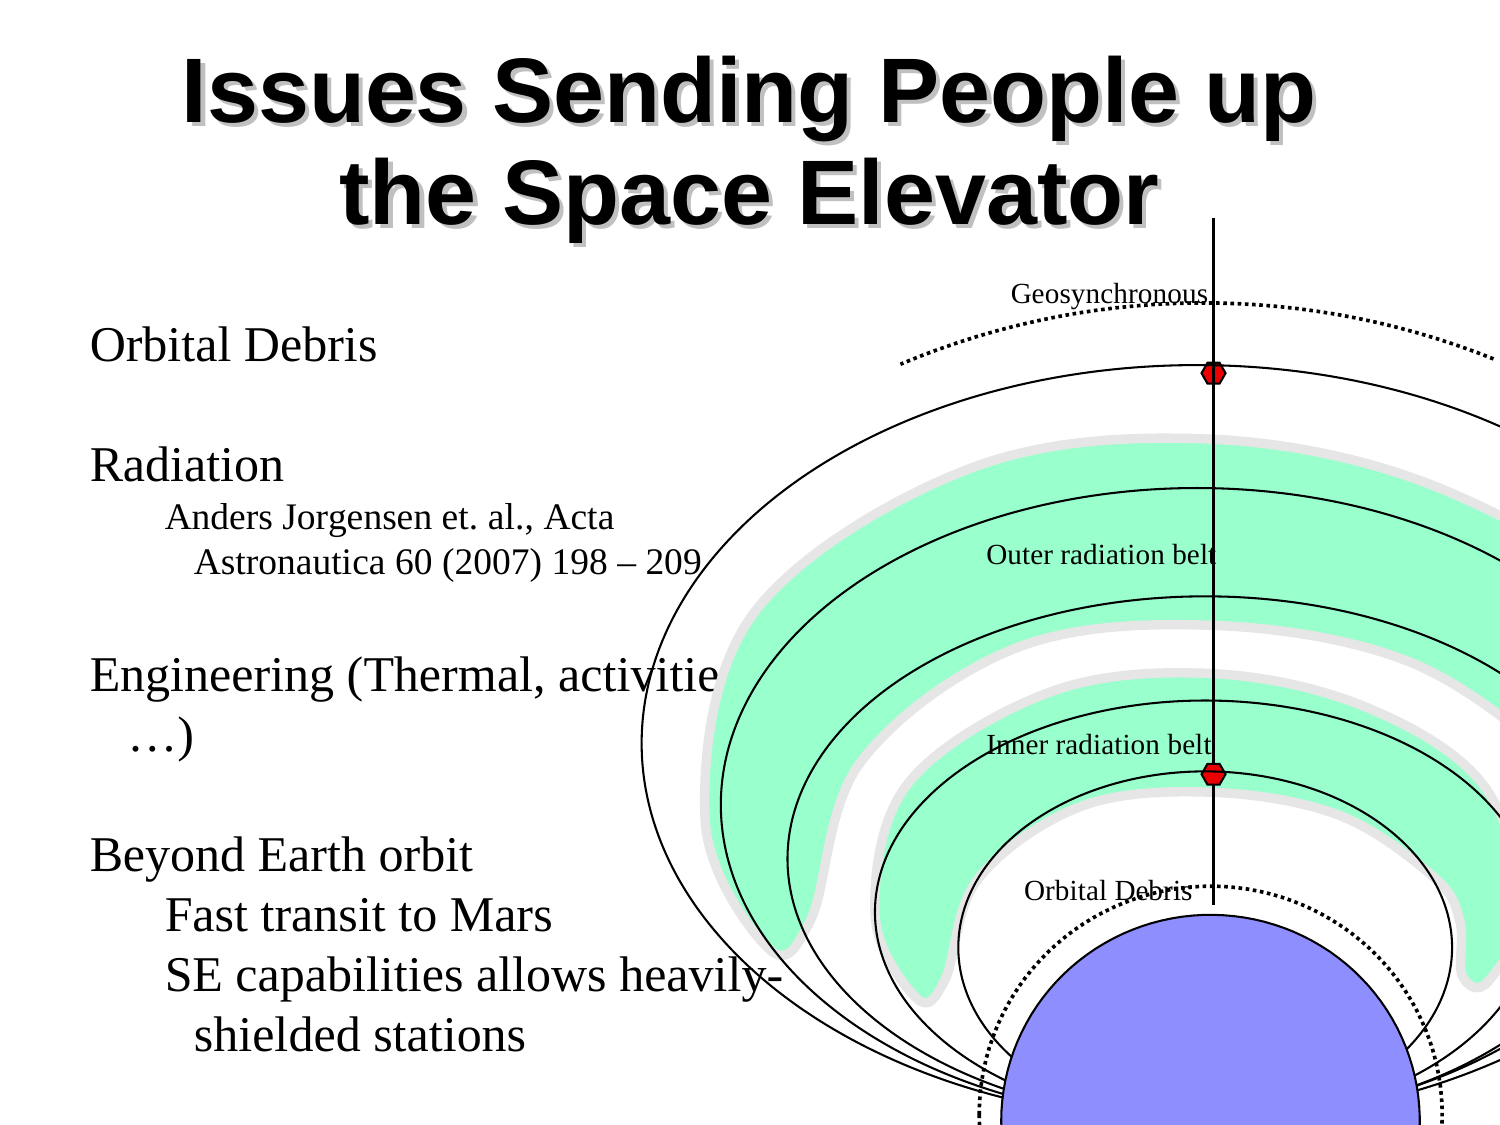

# Issues Sending People up the Space Elevator
Geosynchronous
Orbital Debris
Radiation
Anders Jorgensen et. al., Acta Astronautica 60 (2007) 198 – 209
Engineering (Thermal, activities,…)
Beyond Earth orbit
Fast transit to Mars
SE capabilities allows heavily-shielded stations
Outer radiation belt
Inner radiation belt
Orbital Debris